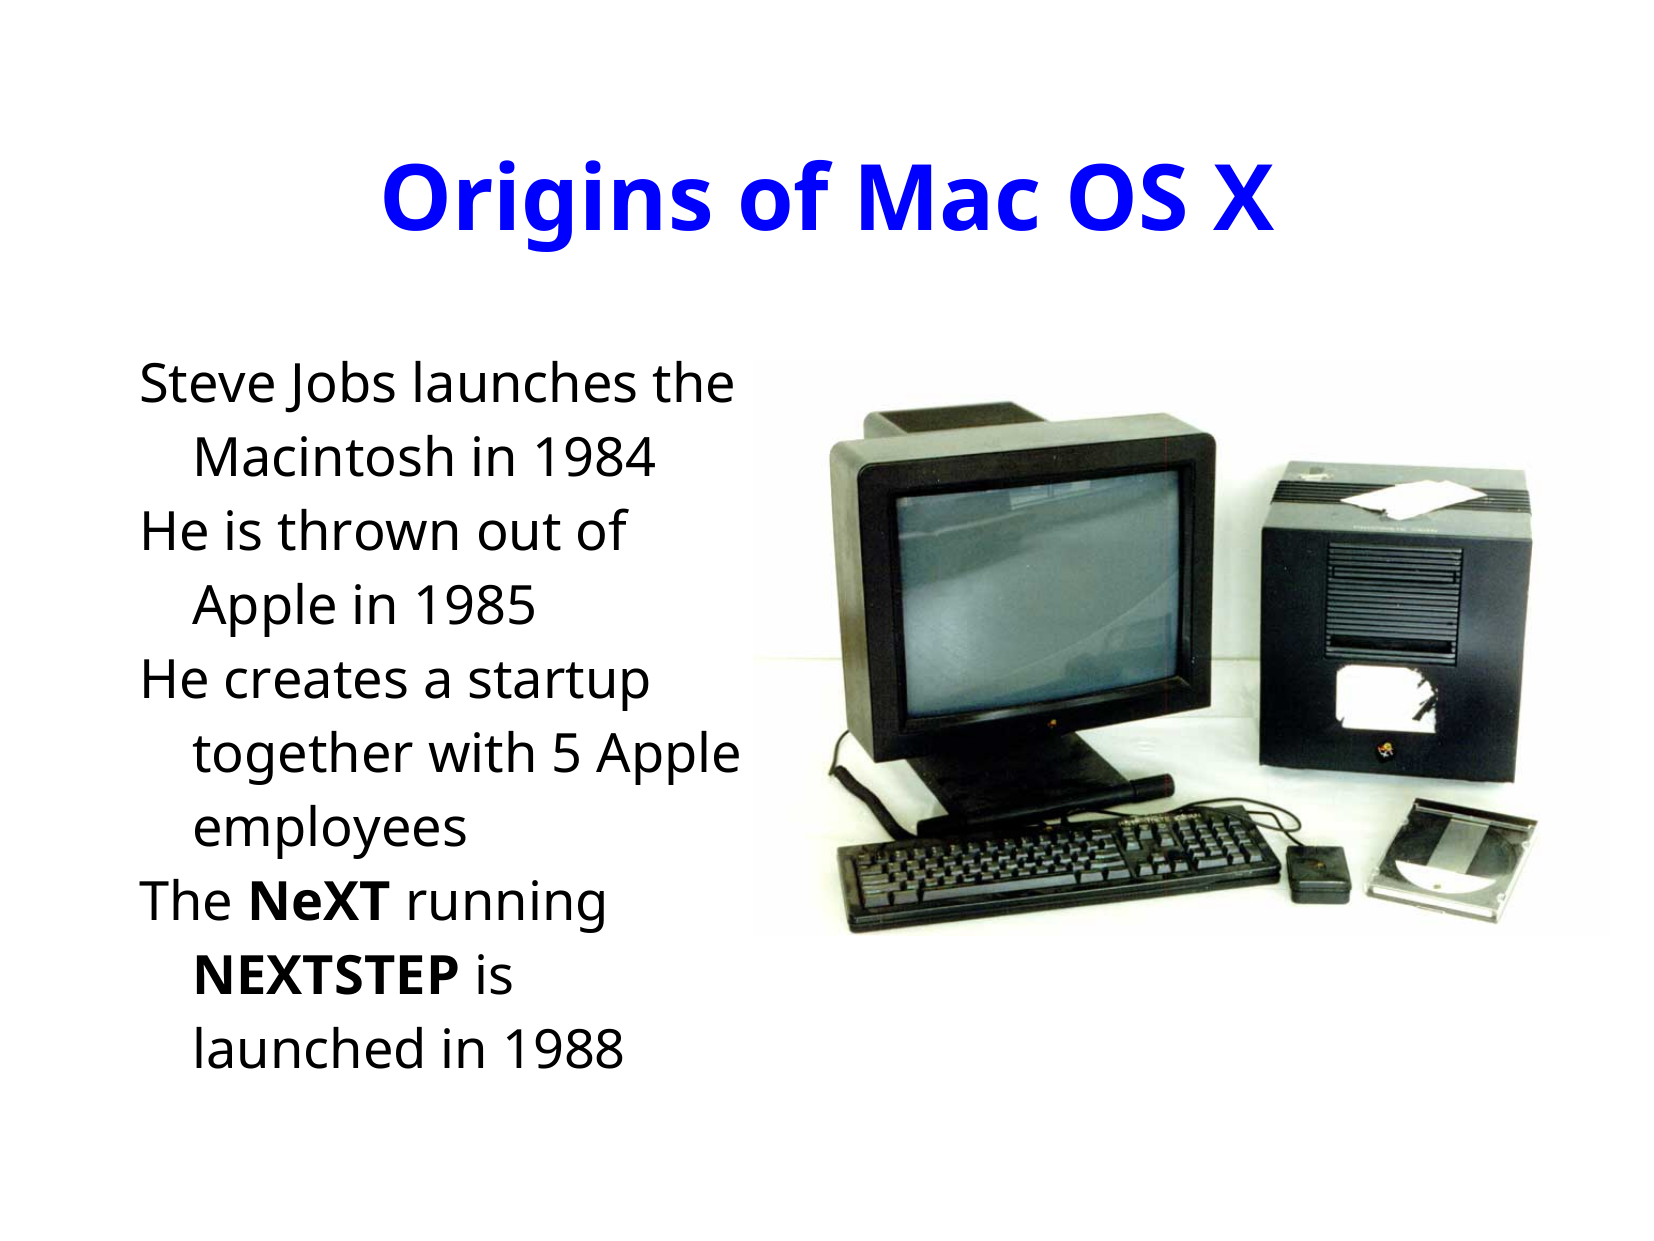

# Origins of Mac OS X
Steve Jobs launches the Macintosh in 1984
He is thrown out of Apple in 1985
He creates a startup together with 5 Apple employees
The NeXT running NEXTSTEP is launched in 1988